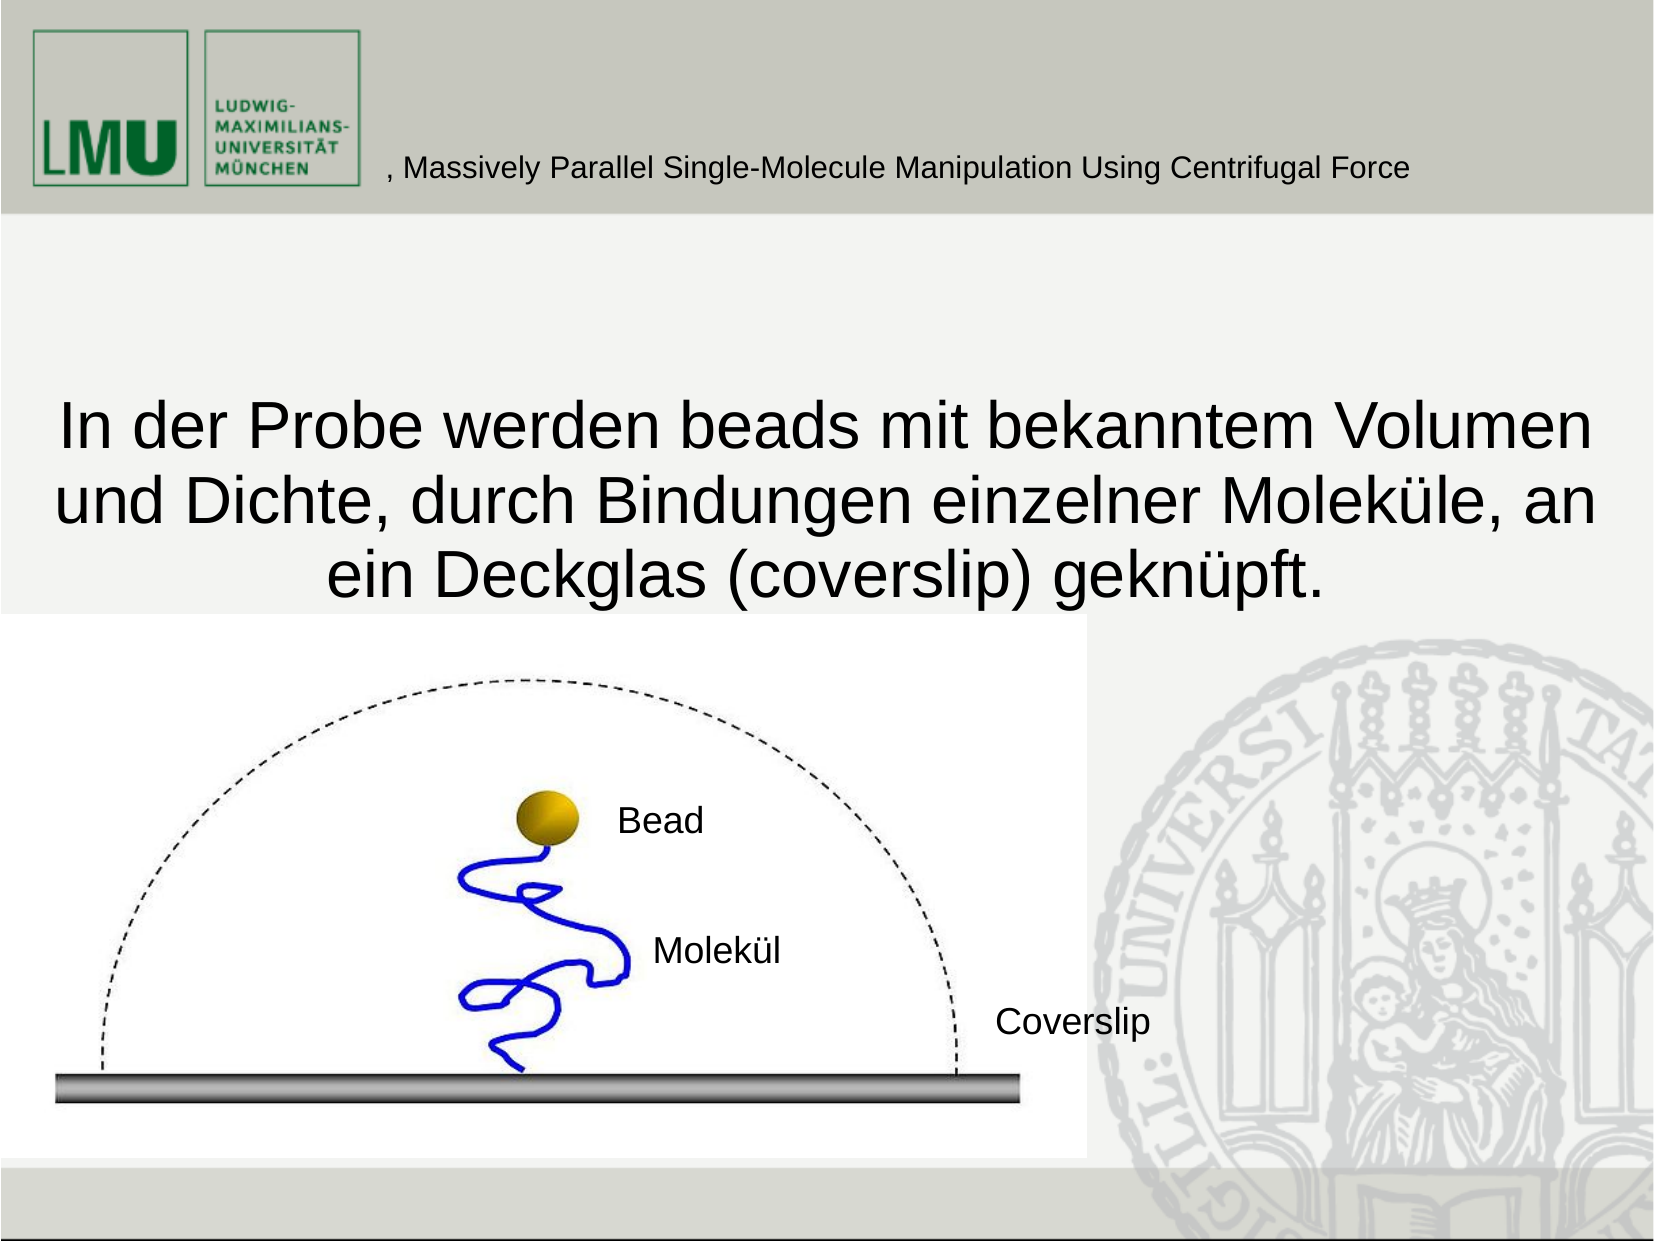

, Massively Parallel Single-Molecule Manipulation Using Centrifugal Force
In der Probe werden beads mit bekanntem Volumen und Dichte, durch Bindungen einzelner Moleküle, an ein Deckglas (coverslip) geknüpft.
Bead
#
Molekül
Coverslip